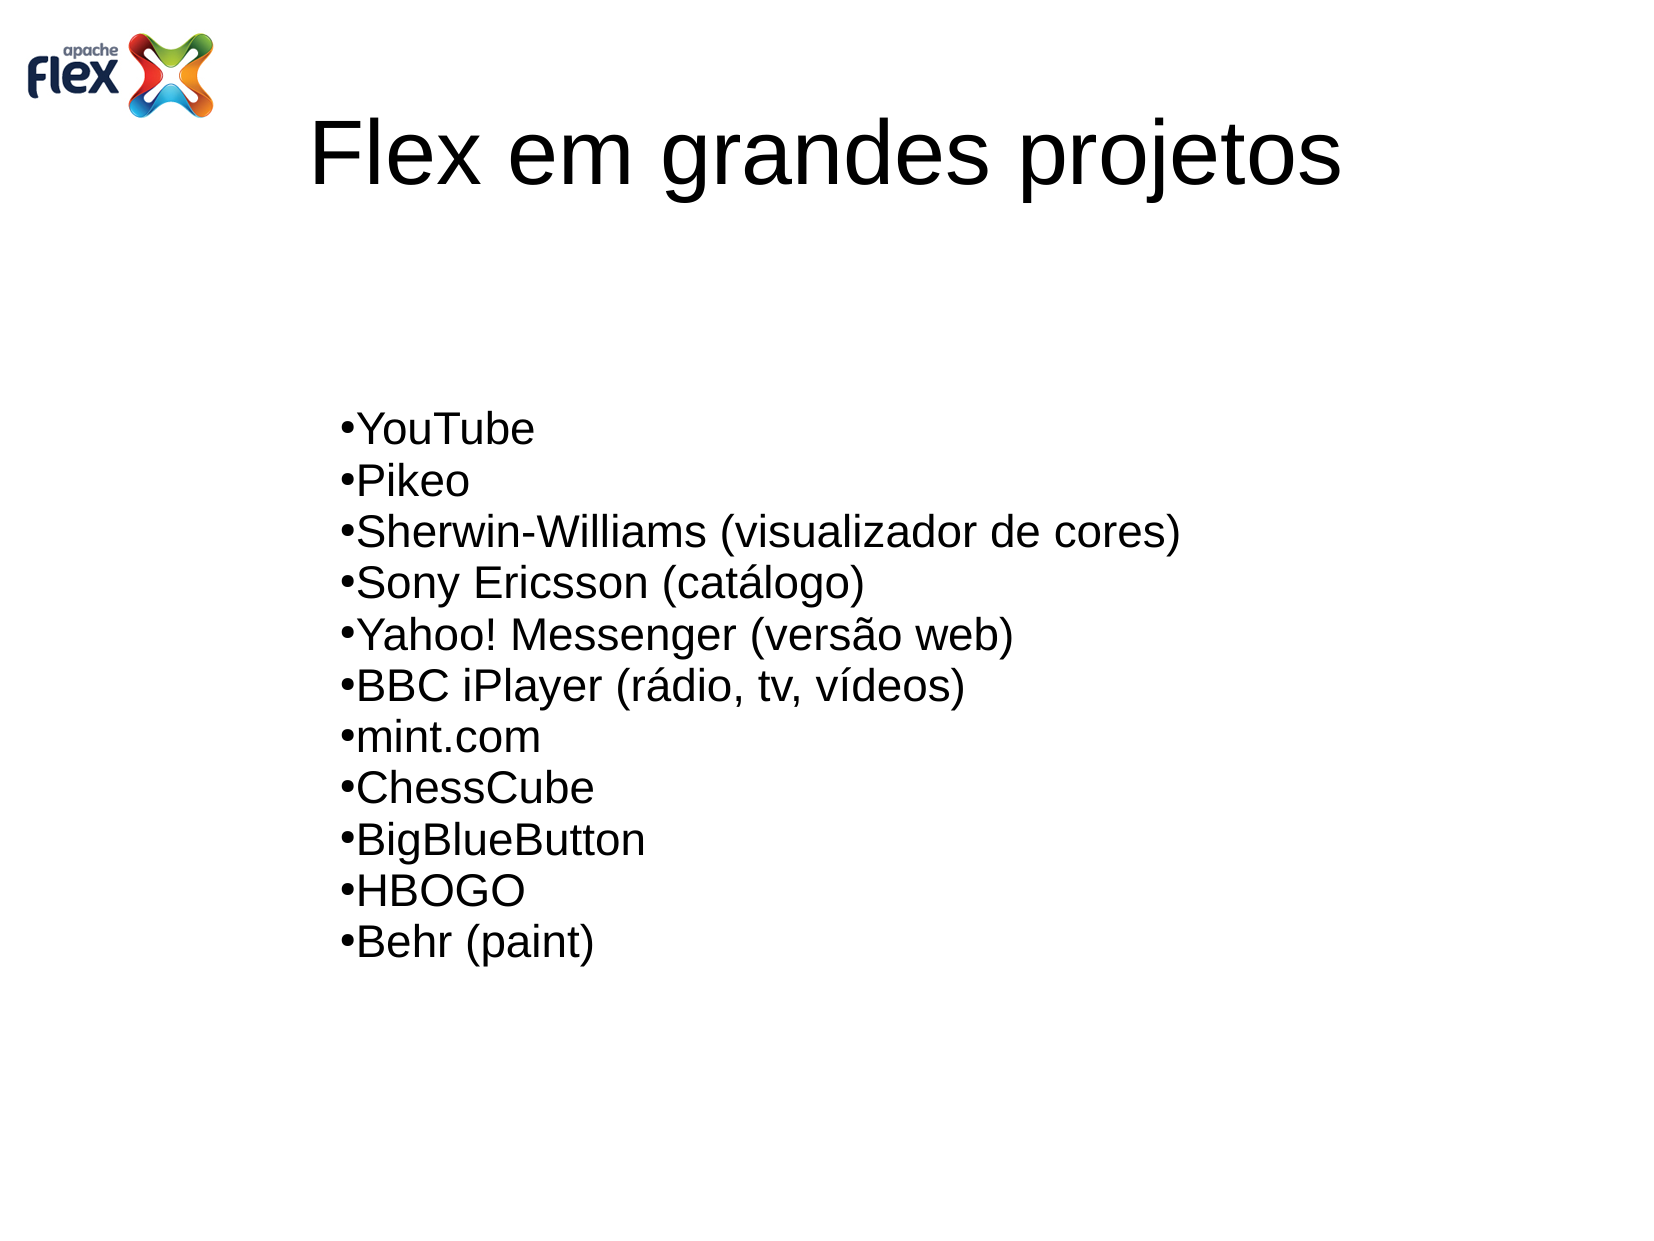

# Flex em grandes projetos
YouTube
Pikeo
Sherwin-Williams (visualizador de cores)
Sony Ericsson (catálogo)
Yahoo! Messenger (versão web)
BBC iPlayer (rádio, tv, vídeos)
mint.com
ChessCube
BigBlueButton
HBOGO
Behr (paint)